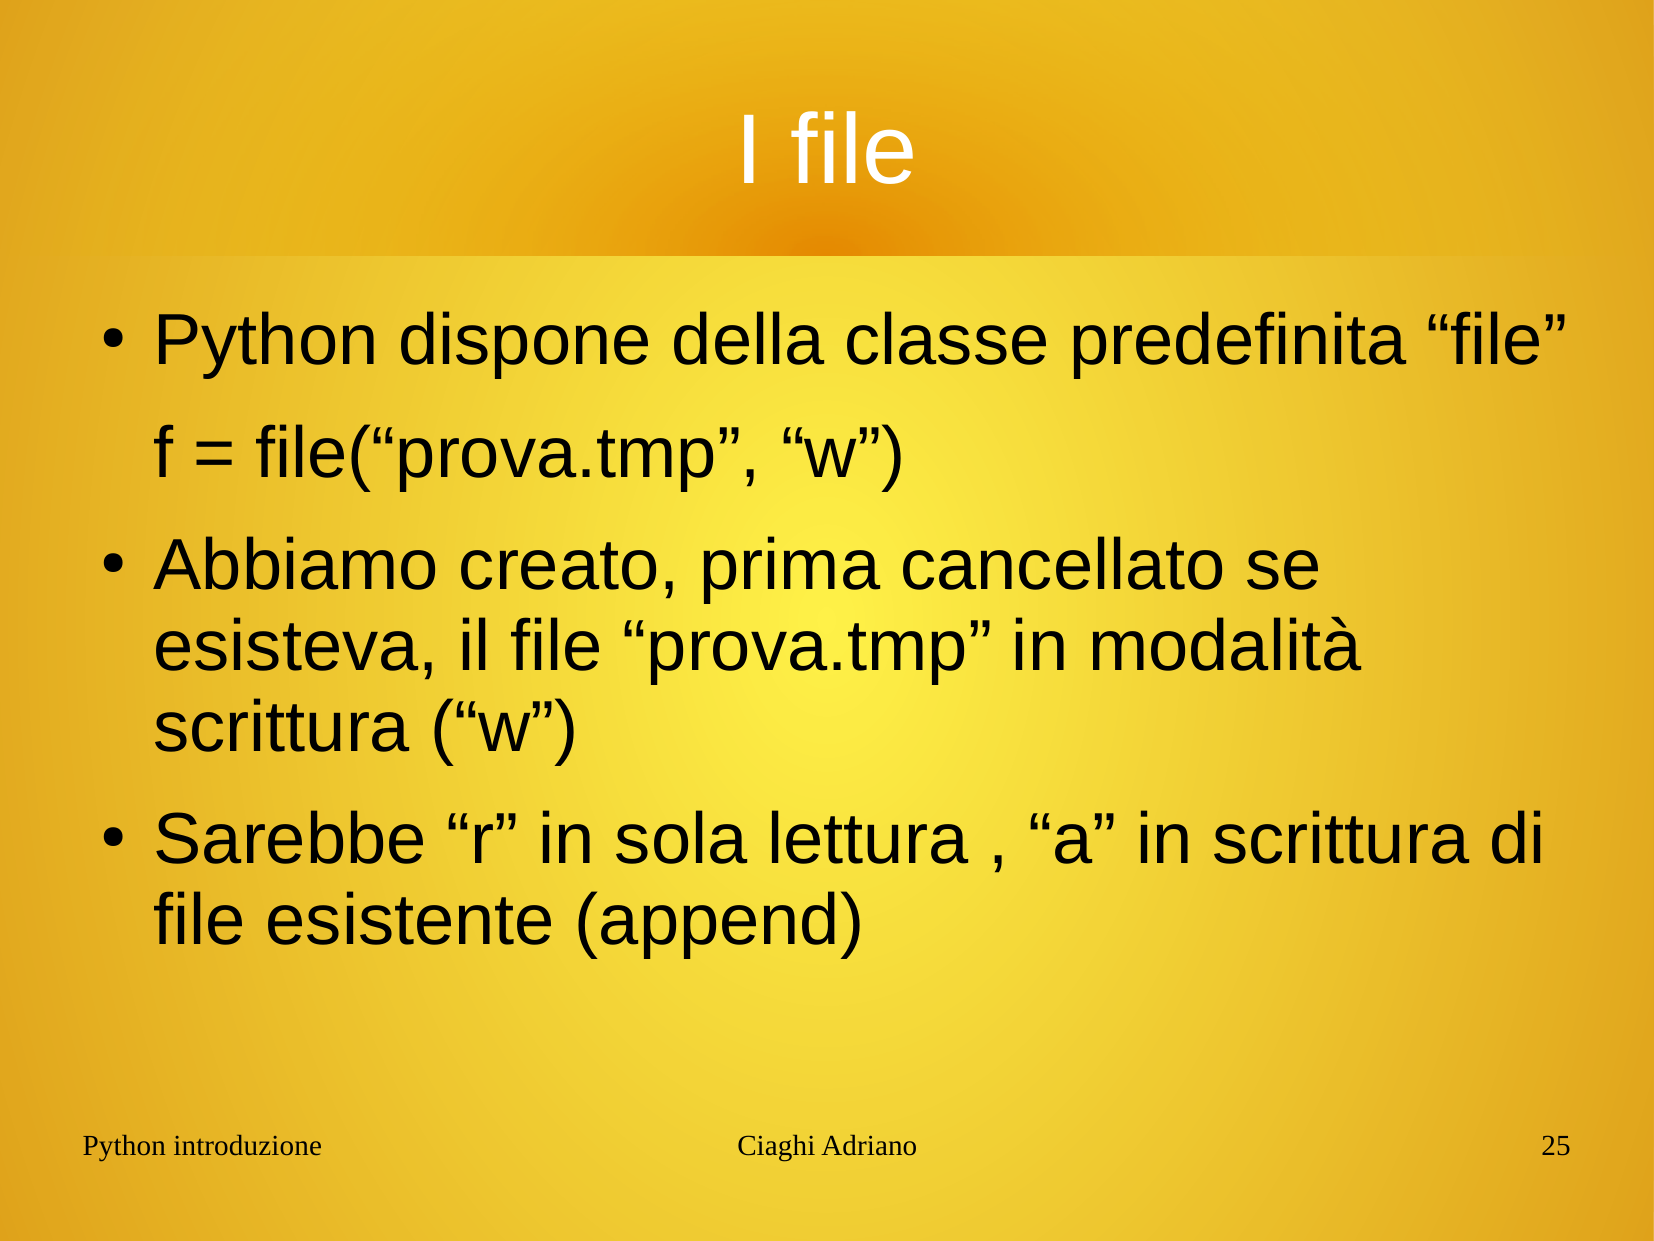

# I file
Python dispone della classe predefinita “file”
f = file(“prova.tmp”, “w”)
Abbiamo creato, prima cancellato se esisteva, il file “prova.tmp” in modalità scrittura (“w”)
Sarebbe “r” in sola lettura , “a” in scrittura di file esistente (append)
Python introduzione
Ciaghi Adriano
25